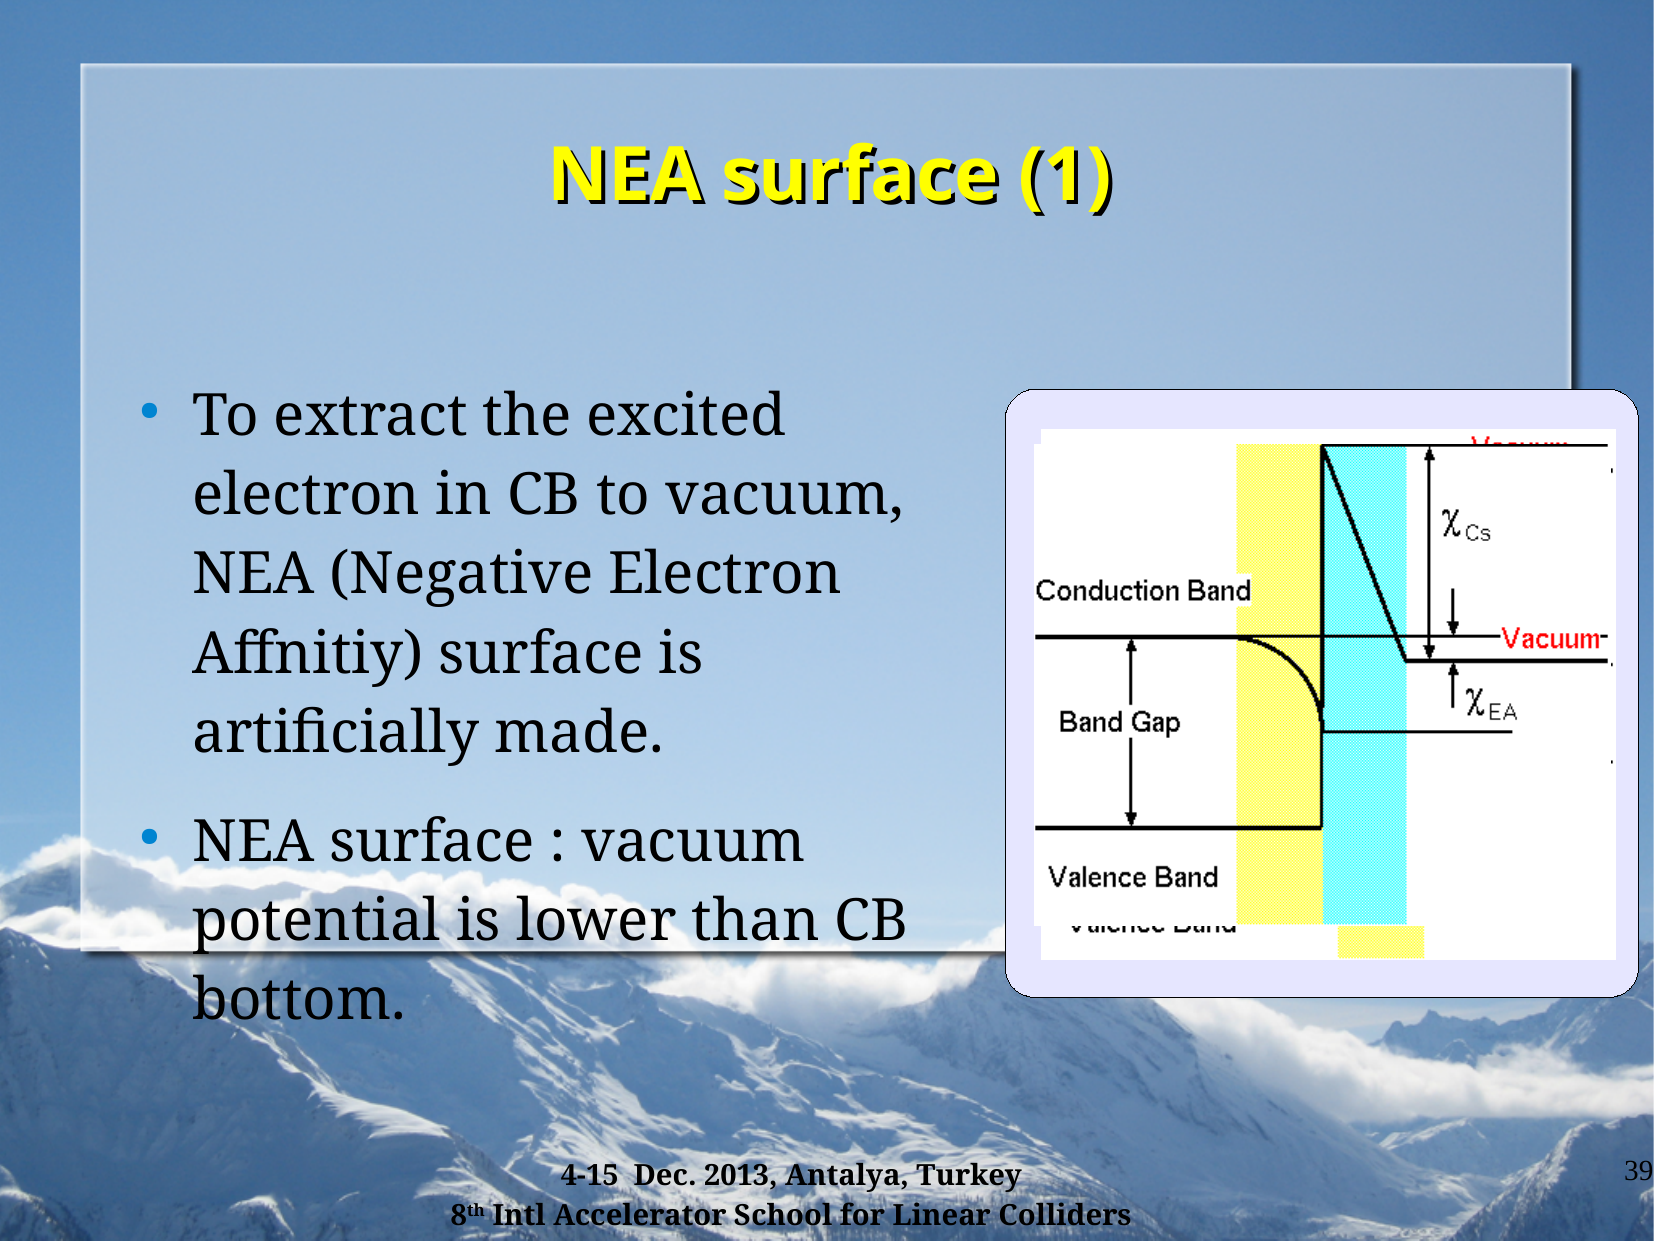

# NEA surface (1)
To extract the excited electron in CB to vacuum, NEA (Negative Electron Affnitiy) surface is artificially made.
NEA surface : vacuum potential is lower than CB bottom.
39